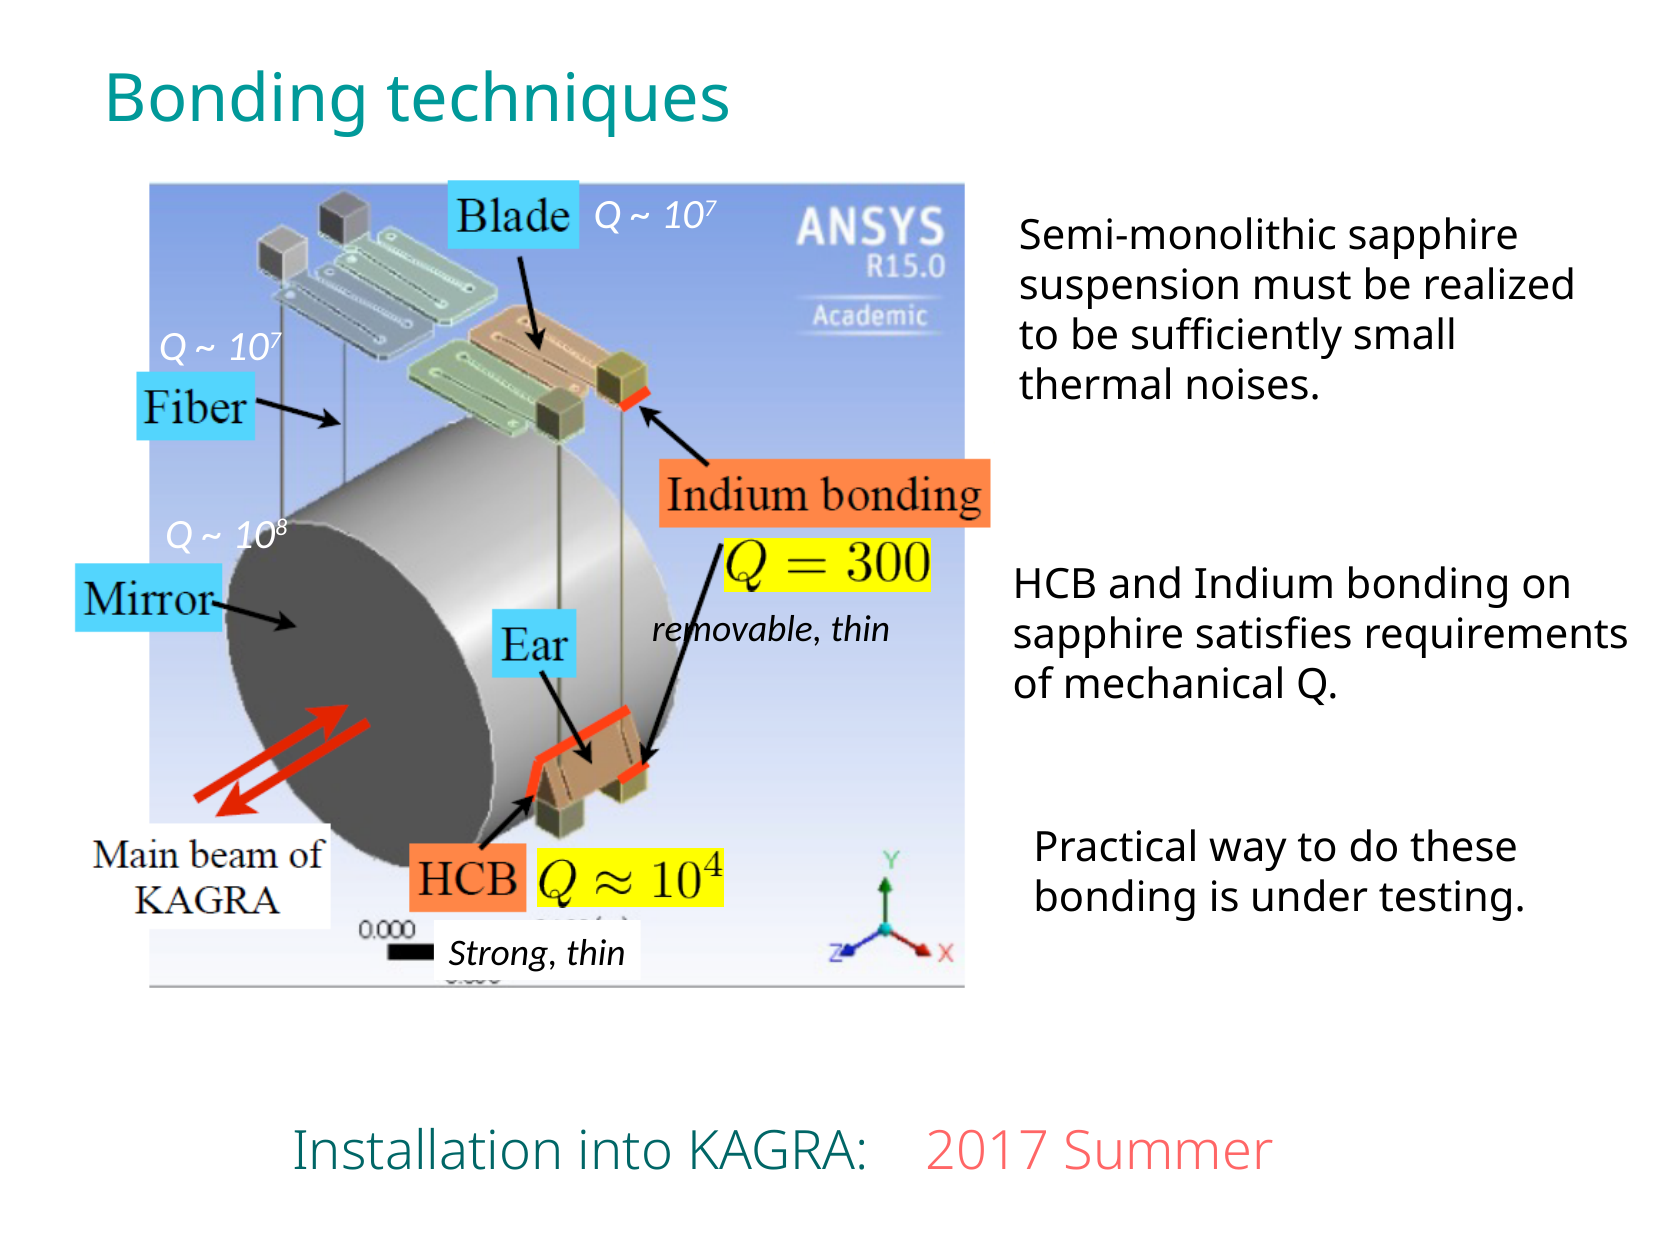

Bonding techniques
Q ~ 107
Semi-monolithic sapphire
suspension must be realized
to be sufficiently small
thermal noises.
Q ~ 107
Q ~ 108
HCB and Indium bonding on
sapphire satisfies requirements
of mechanical Q.
removable, thin
Practical way to do these
bonding is under testing.
Strong, thin
Installation into KAGRA: 2017 Summer